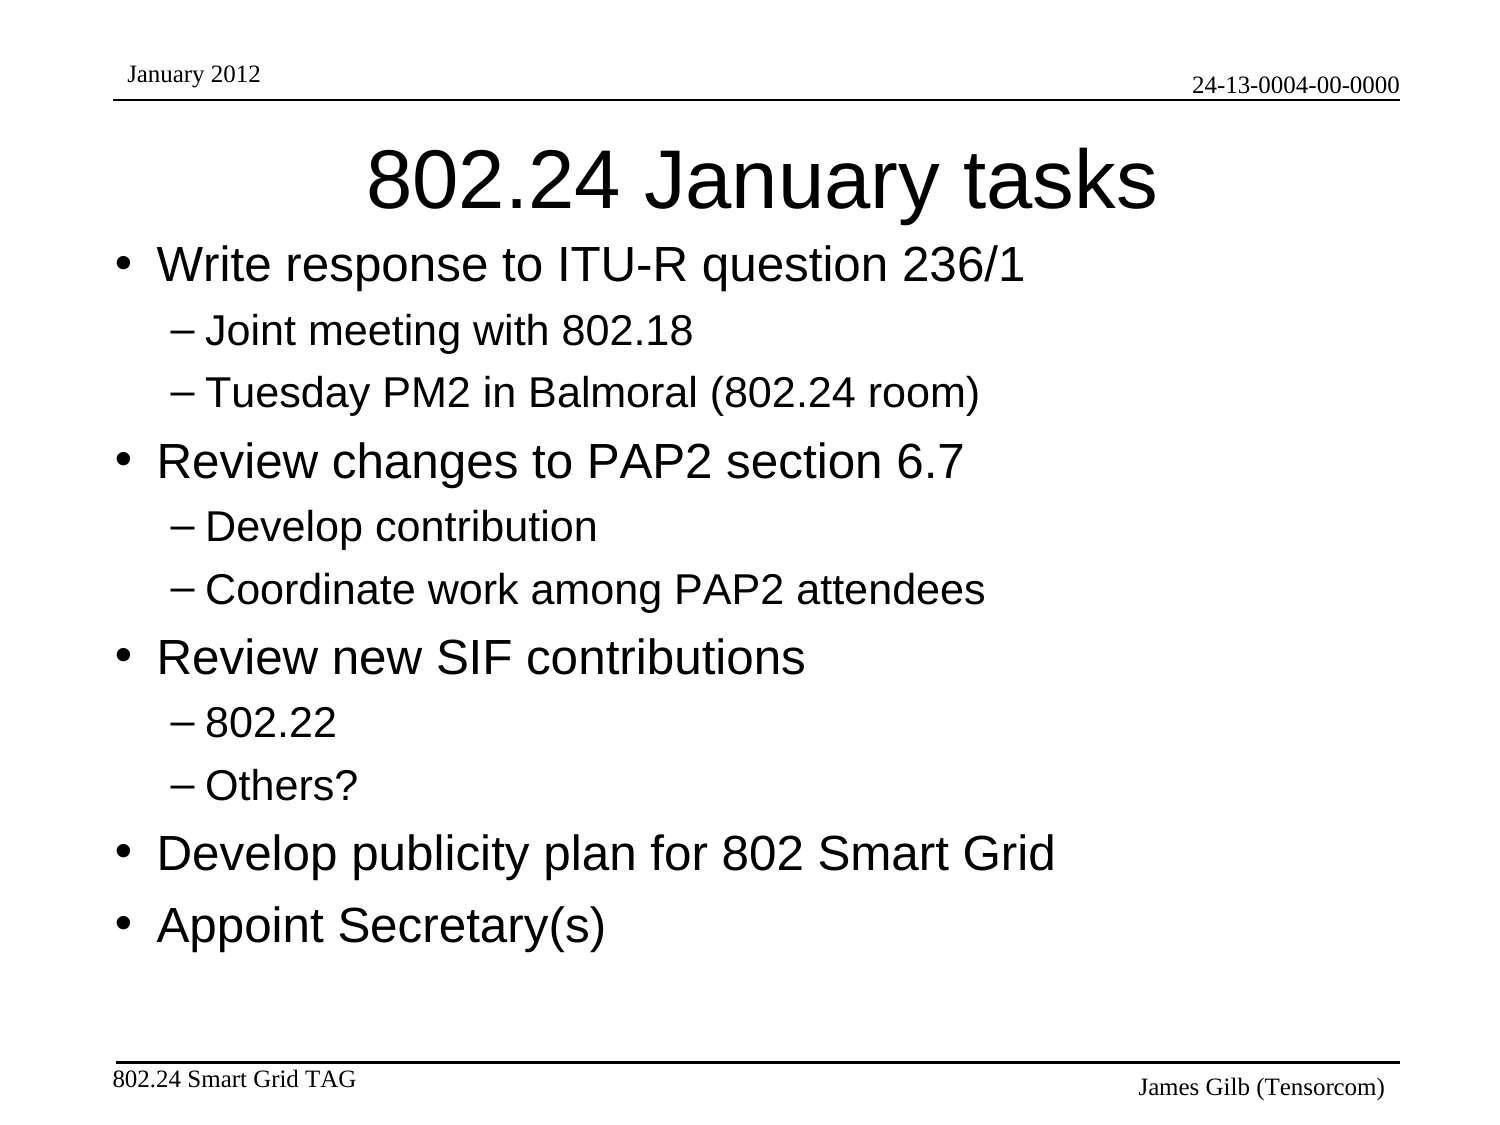

# 802.24 January tasks
Write response to ITU-R question 236/1
Joint meeting with 802.18
Tuesday PM2 in Balmoral (802.24 room)
Review changes to PAP2 section 6.7
Develop contribution
Coordinate work among PAP2 attendees
Review new SIF contributions
802.22
Others?
Develop publicity plan for 802 Smart Grid
Appoint Secretary(s)